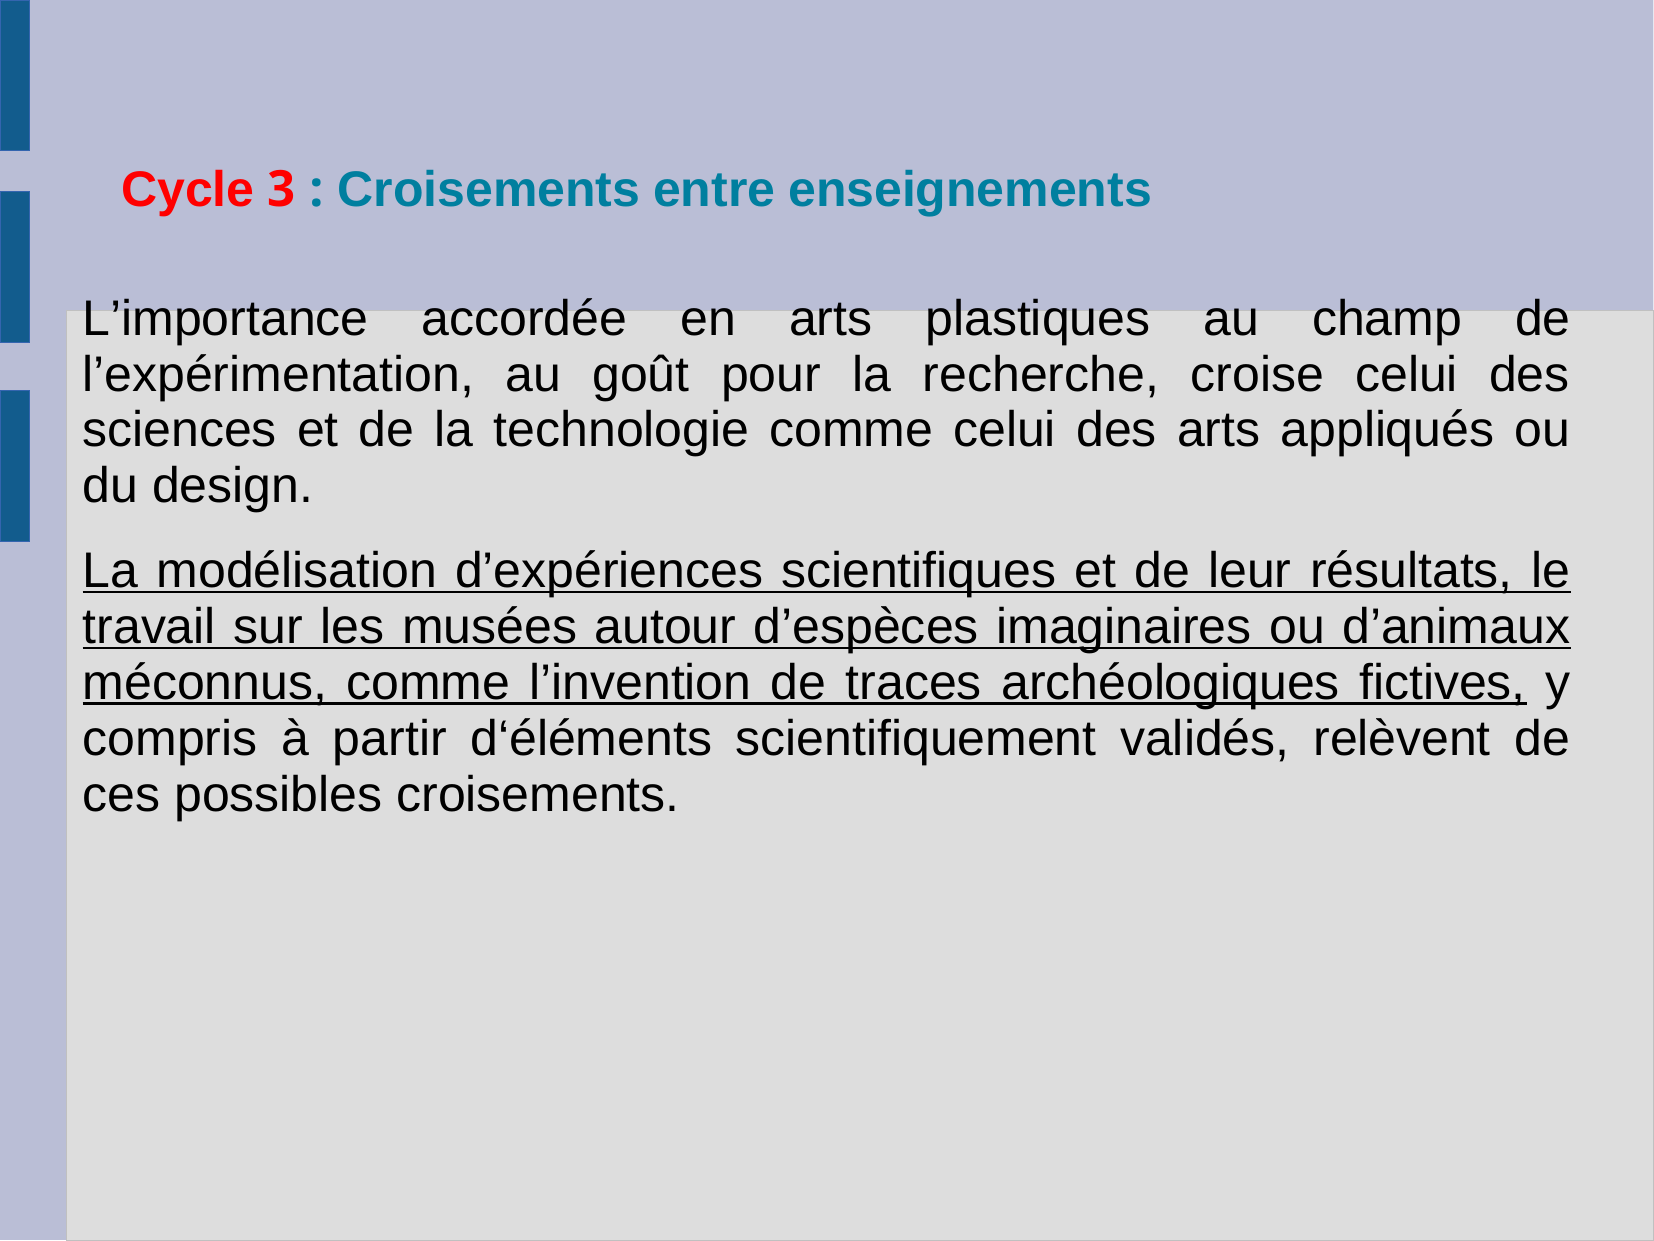

# Cycle 3 : Croisements entre enseignements
L’importance accordée en arts plastiques au champ de l’expérimentation, au goût pour la recherche, croise celui des sciences et de la technologie comme celui des arts appliqués ou du design.
La modélisation d’expériences scientifiques et de leur résultats, le travail sur les musées autour d’espèces imaginaires ou d’animaux méconnus, comme l’invention de traces archéologiques fictives, y compris à partir d‘éléments scientifiquement validés, relèvent de ces possibles croisements.